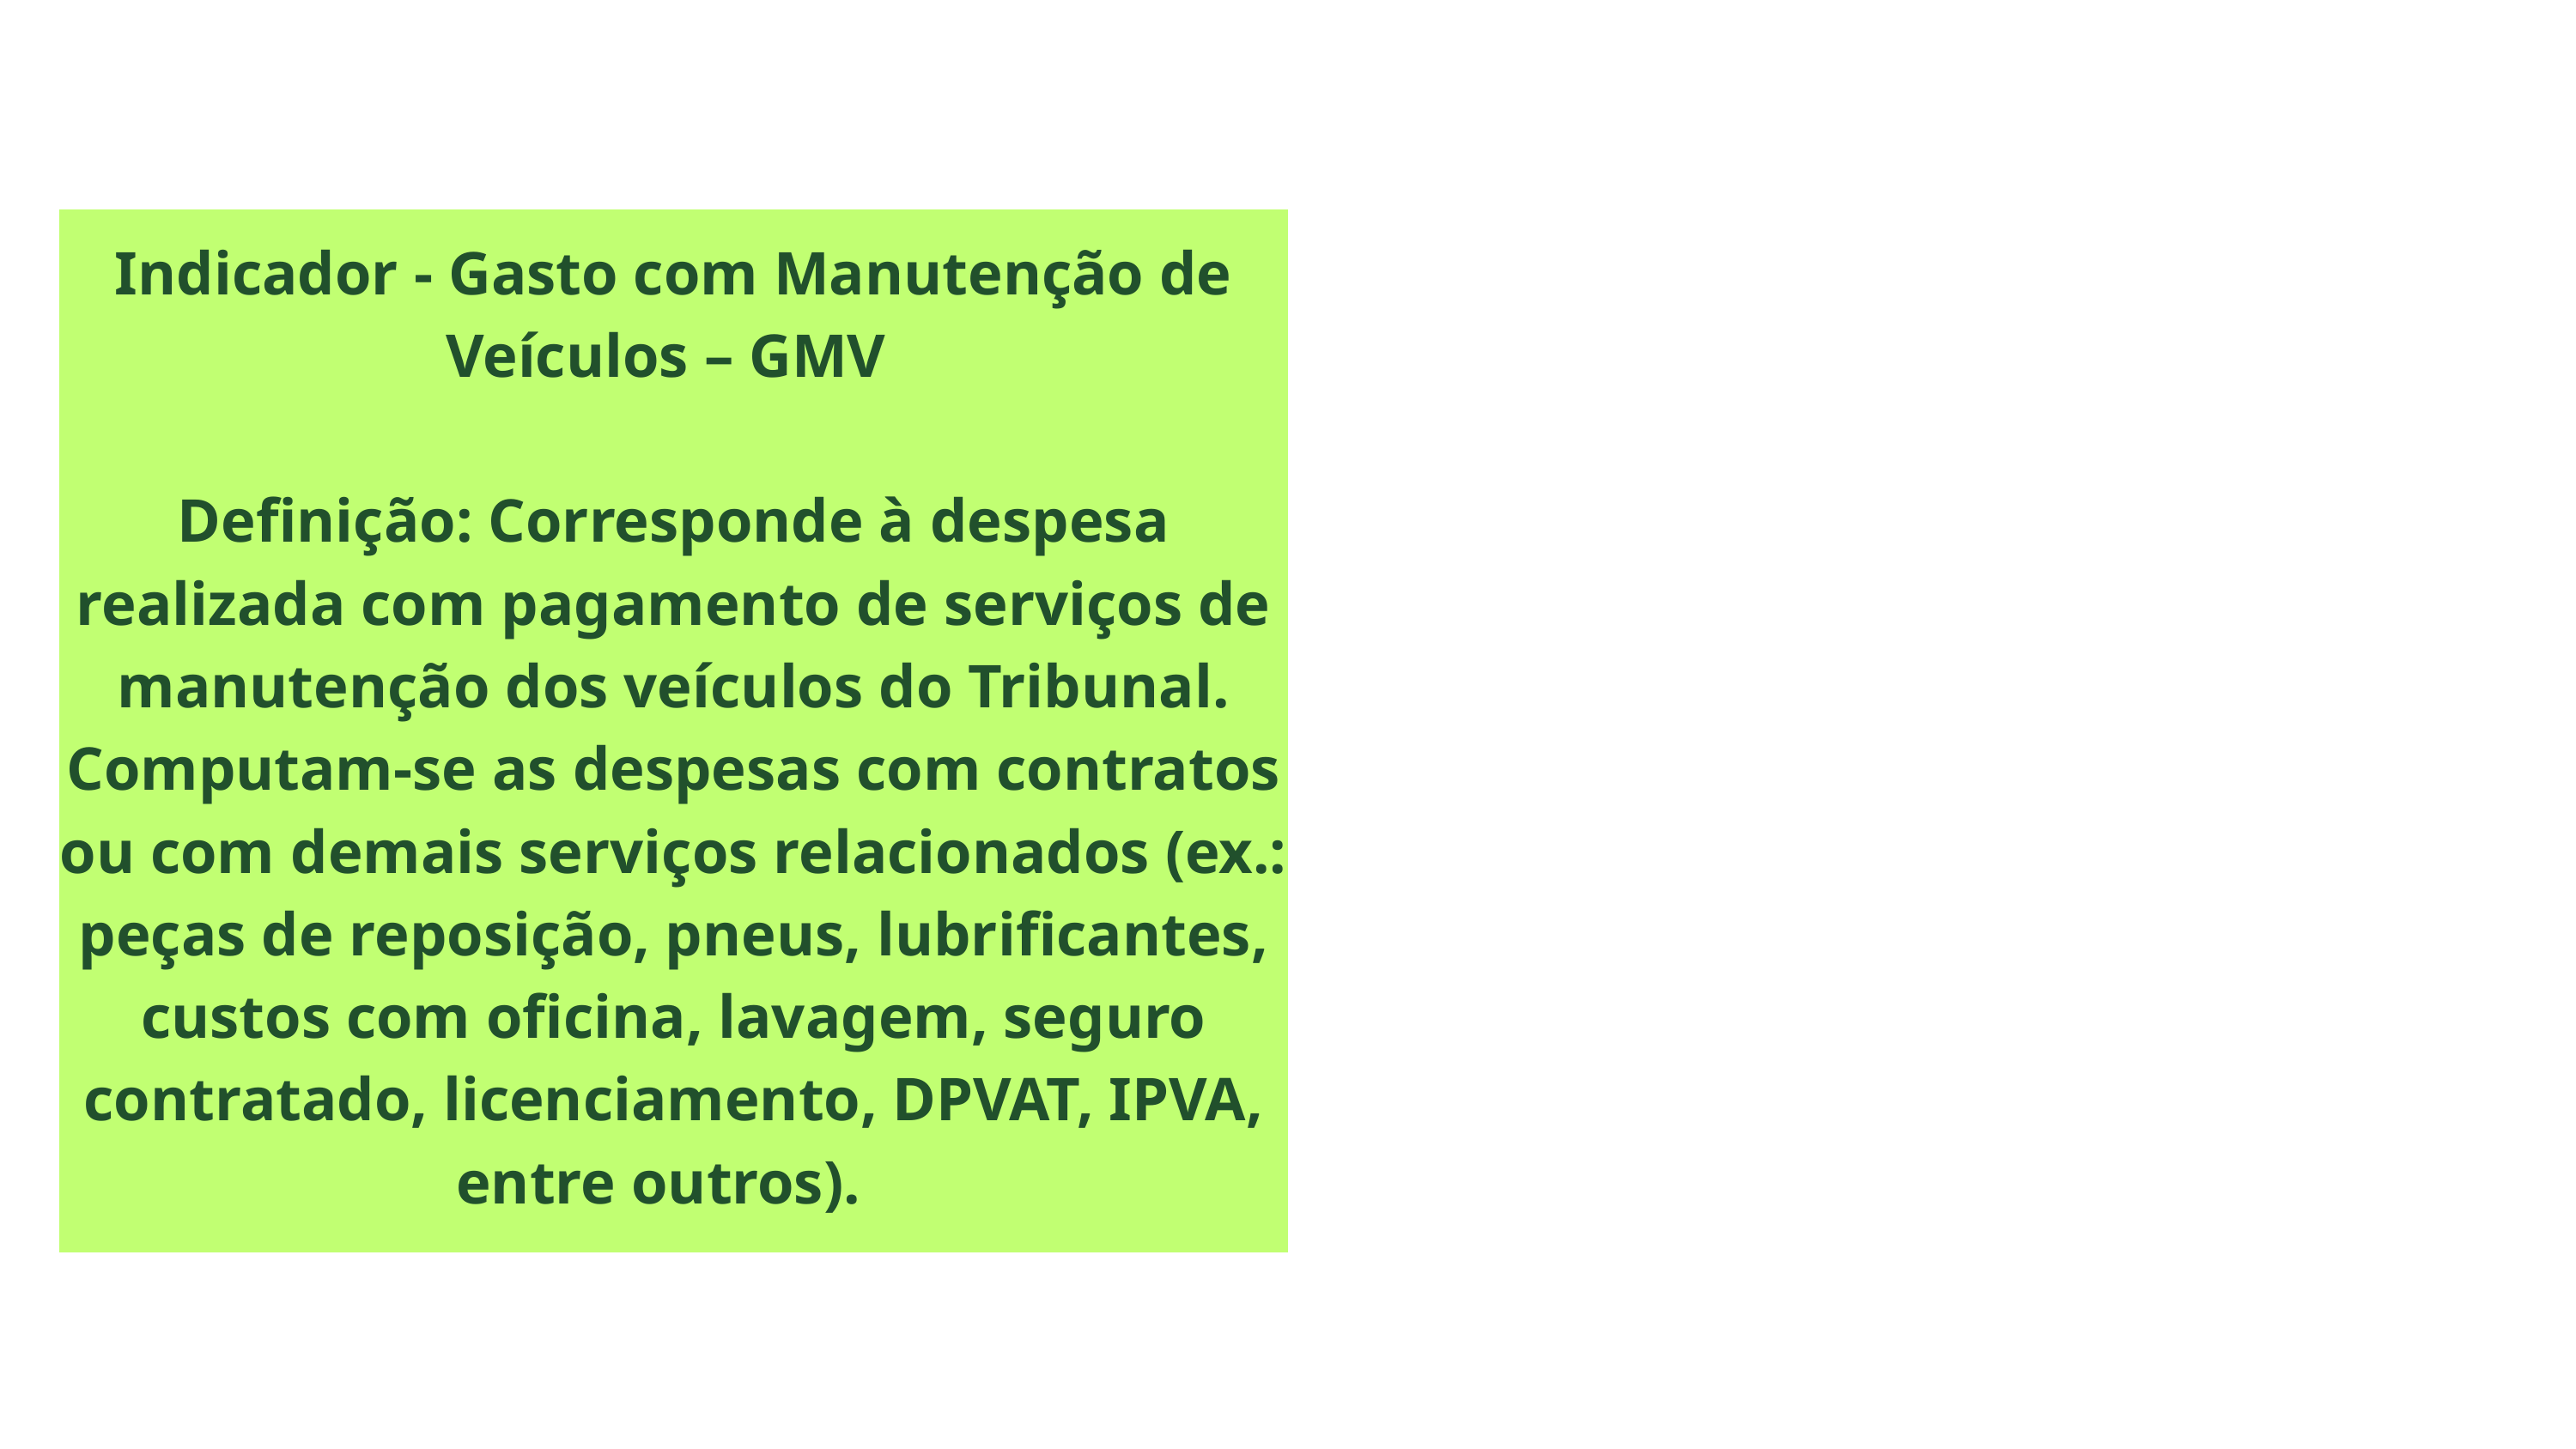

Fórmula: Valor do gasto com manutenção da frota do TRT19.
Polaridade: Quanto menor o valor, melhor o desempenho.
Periodicidade: Anual.
Metodologia Análise de Desempenho: Anual
Unidade responsável pelas metas: Coordenadoria de Polícia Judicial.
Indicador - Gasto com Manutenção de Veículos – GMV
Definição: Corresponde à despesa realizada com pagamento de serviços de manutenção dos veículos do Tribunal. Computam-se as despesas com contratos ou com demais serviços relacionados (ex.: peças de reposição, pneus, lubrificantes, custos com oficina, lavagem, seguro contratado, licenciamento, DPVAT, IPVA, entre outros).